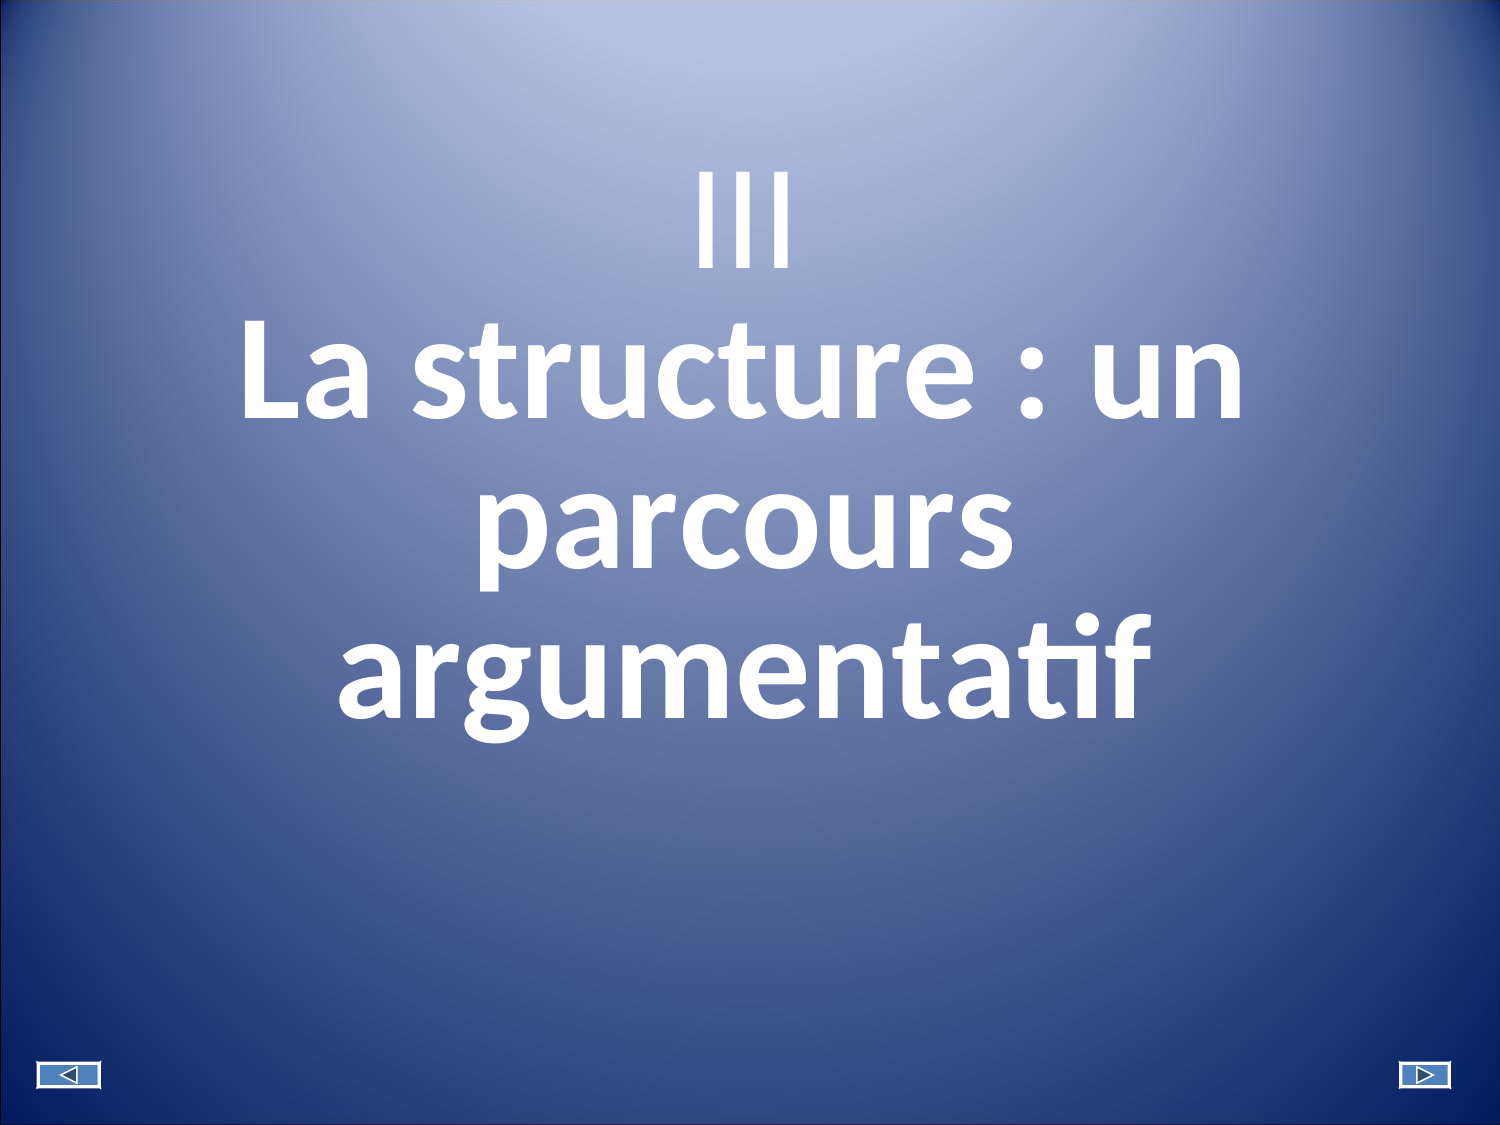

# III La structure : un parcours argumentatif